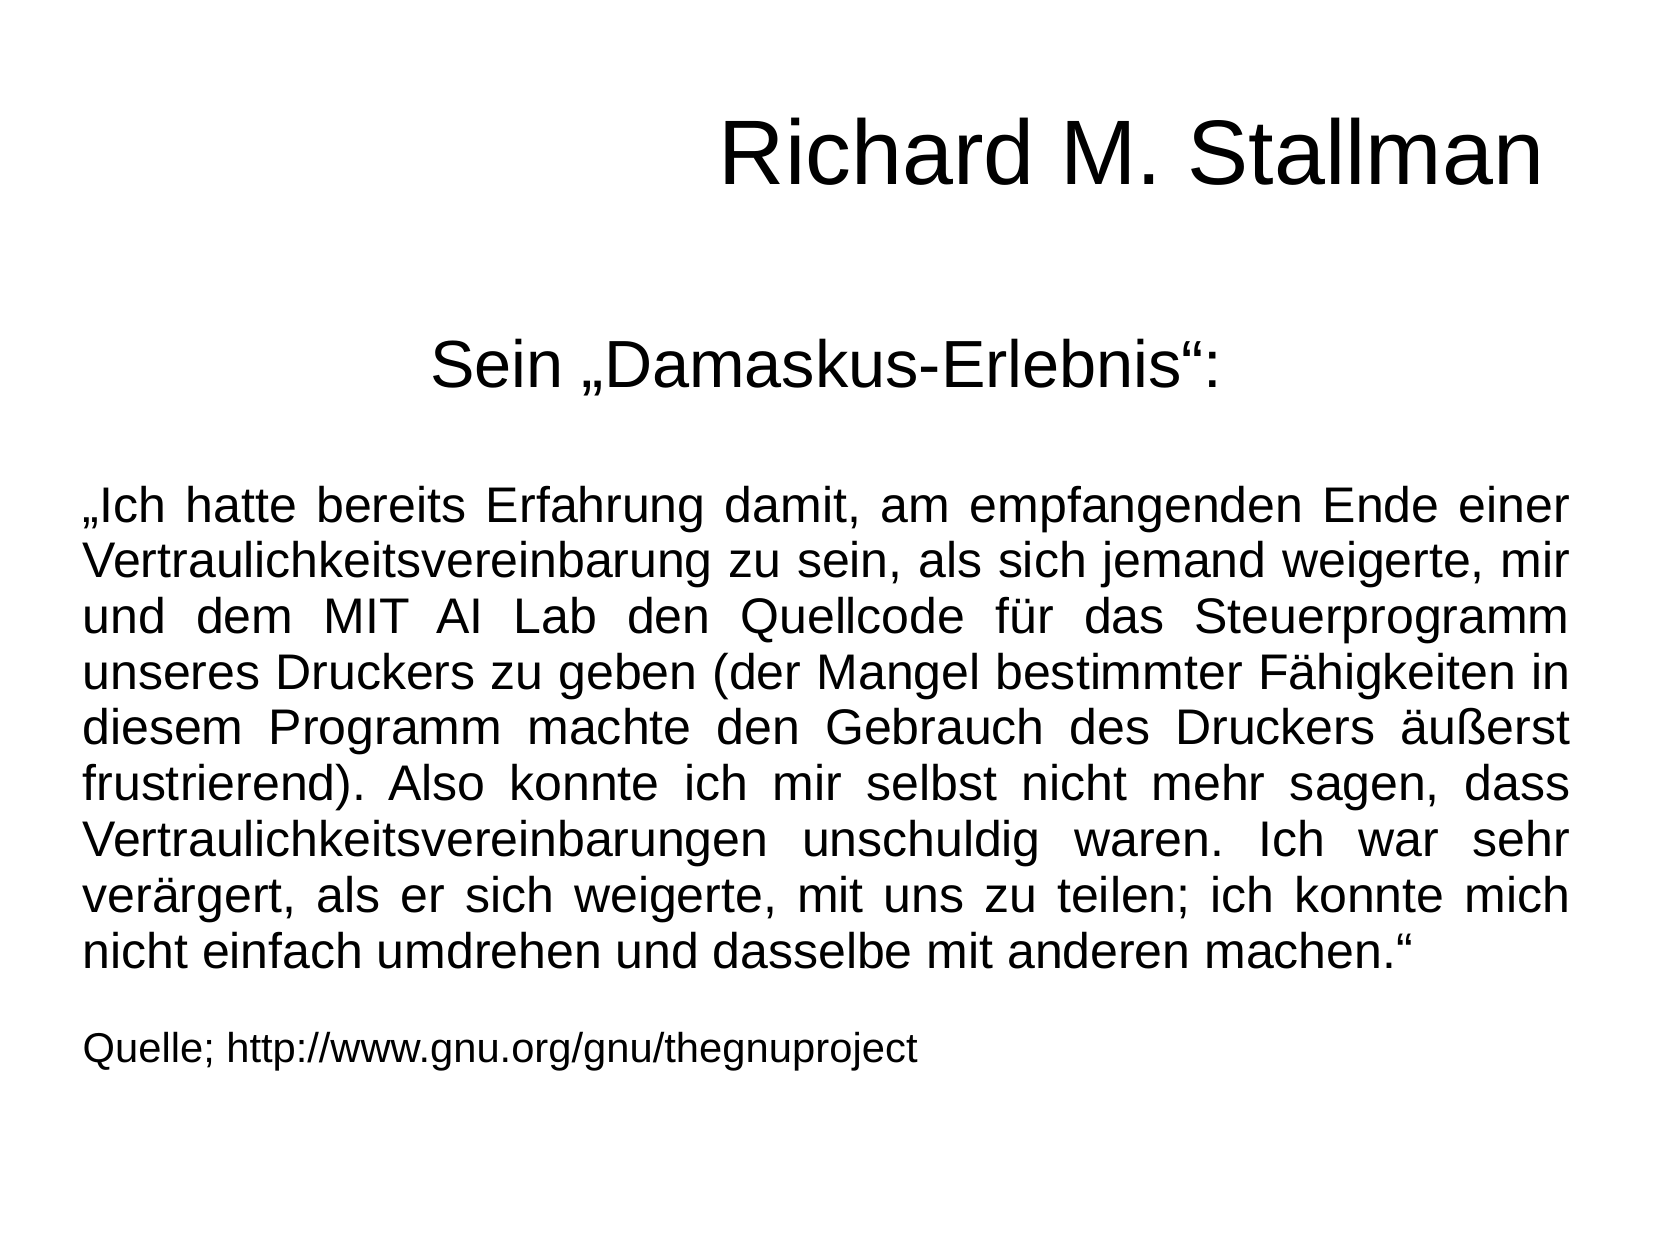

# Richard M. Stallman
Sein „Damaskus-Erlebnis“:
„Ich hatte bereits Erfahrung damit, am empfangenden Ende einer Vertraulichkeitsvereinbarung zu sein, als sich jemand weigerte, mir und dem MIT AI Lab den Quellcode für das Steuerprogramm unseres Druckers zu geben (der Mangel bestimmter Fähigkeiten in diesem Programm machte den Gebrauch des Druckers äußerst frustrierend). Also konnte ich mir selbst nicht mehr sagen, dass Vertraulichkeitsvereinbarungen unschuldig waren. Ich war sehr verärgert, als er sich weigerte, mit uns zu teilen; ich konnte mich nicht einfach umdrehen und dasselbe mit anderen machen.“
Quelle; http://www.gnu.org/gnu/thegnuproject